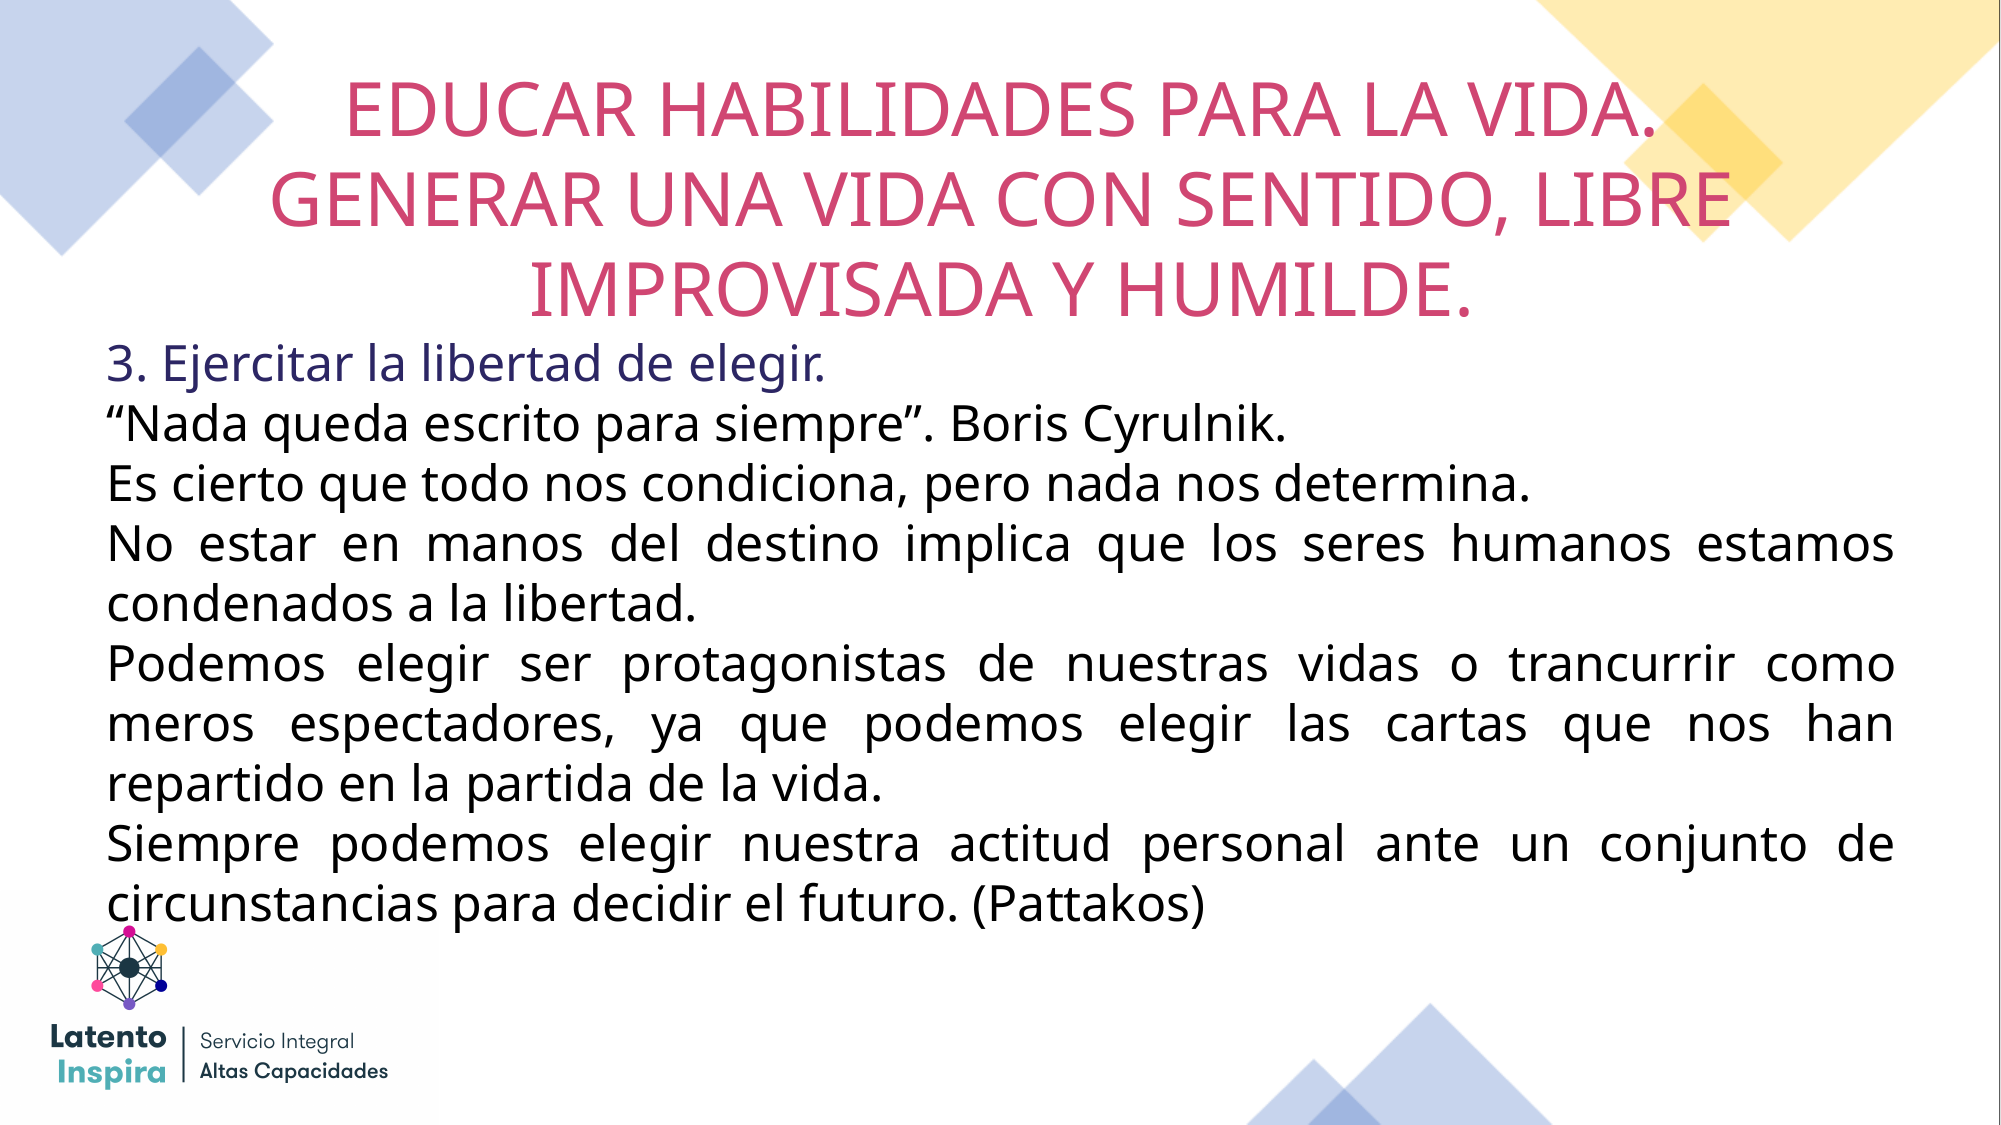

EDUCAR HABILIDADES PARA LA VIDA.
GENERAR UNA VIDA CON SENTIDO, LIBRE IMPROVISADA Y HUMILDE.
3. Ejercitar la libertad de elegir.
“Nada queda escrito para siempre”. Boris Cyrulnik.
Es cierto que todo nos condiciona, pero nada nos determina.
No estar en manos del destino implica que los seres humanos estamos condenados a la libertad.
Podemos elegir ser protagonistas de nuestras vidas o trancurrir como meros espectadores, ya que podemos elegir las cartas que nos han repartido en la partida de la vida.
Siempre podemos elegir nuestra actitud personal ante un conjunto de circunstancias para decidir el futuro. (Pattakos)